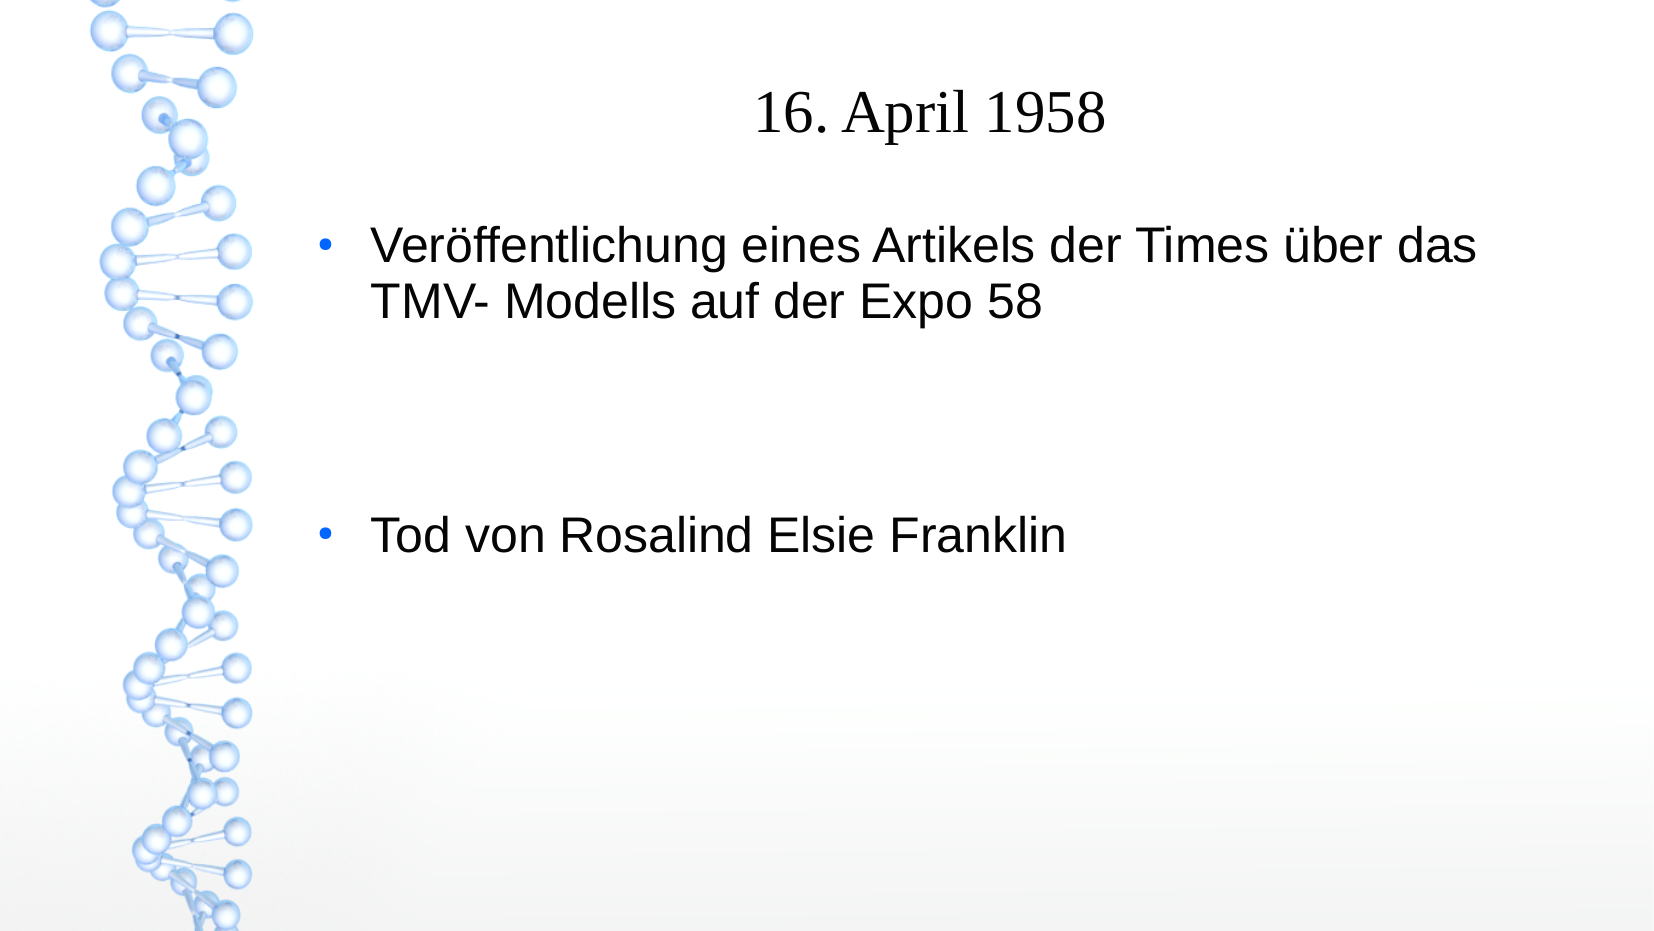

# 16. April 1958
Veröffentlichung eines Artikels der Times über das TMV- Modells auf der Expo 58
Tod von Rosalind Elsie Franklin